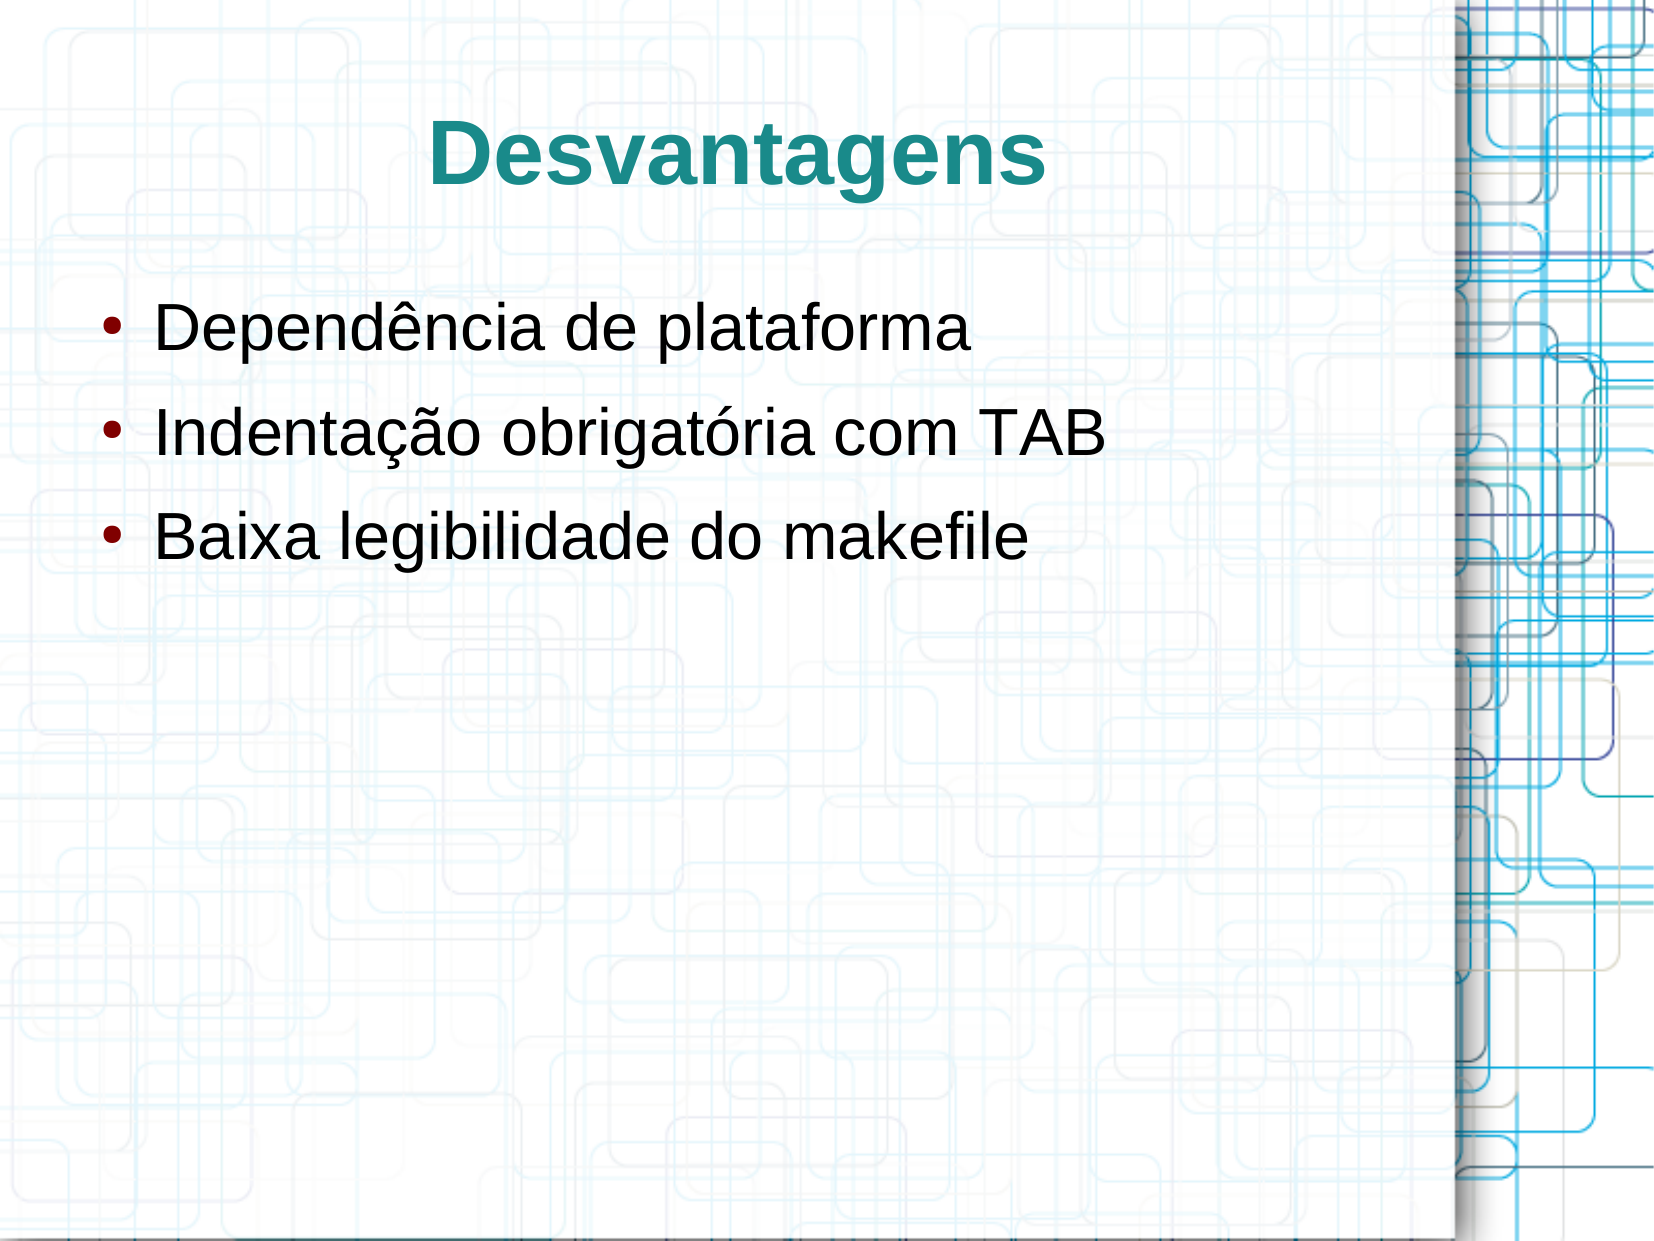

# Desvantagens
Dependência de plataforma
Indentação obrigatória com TAB
Baixa legibilidade do makefile